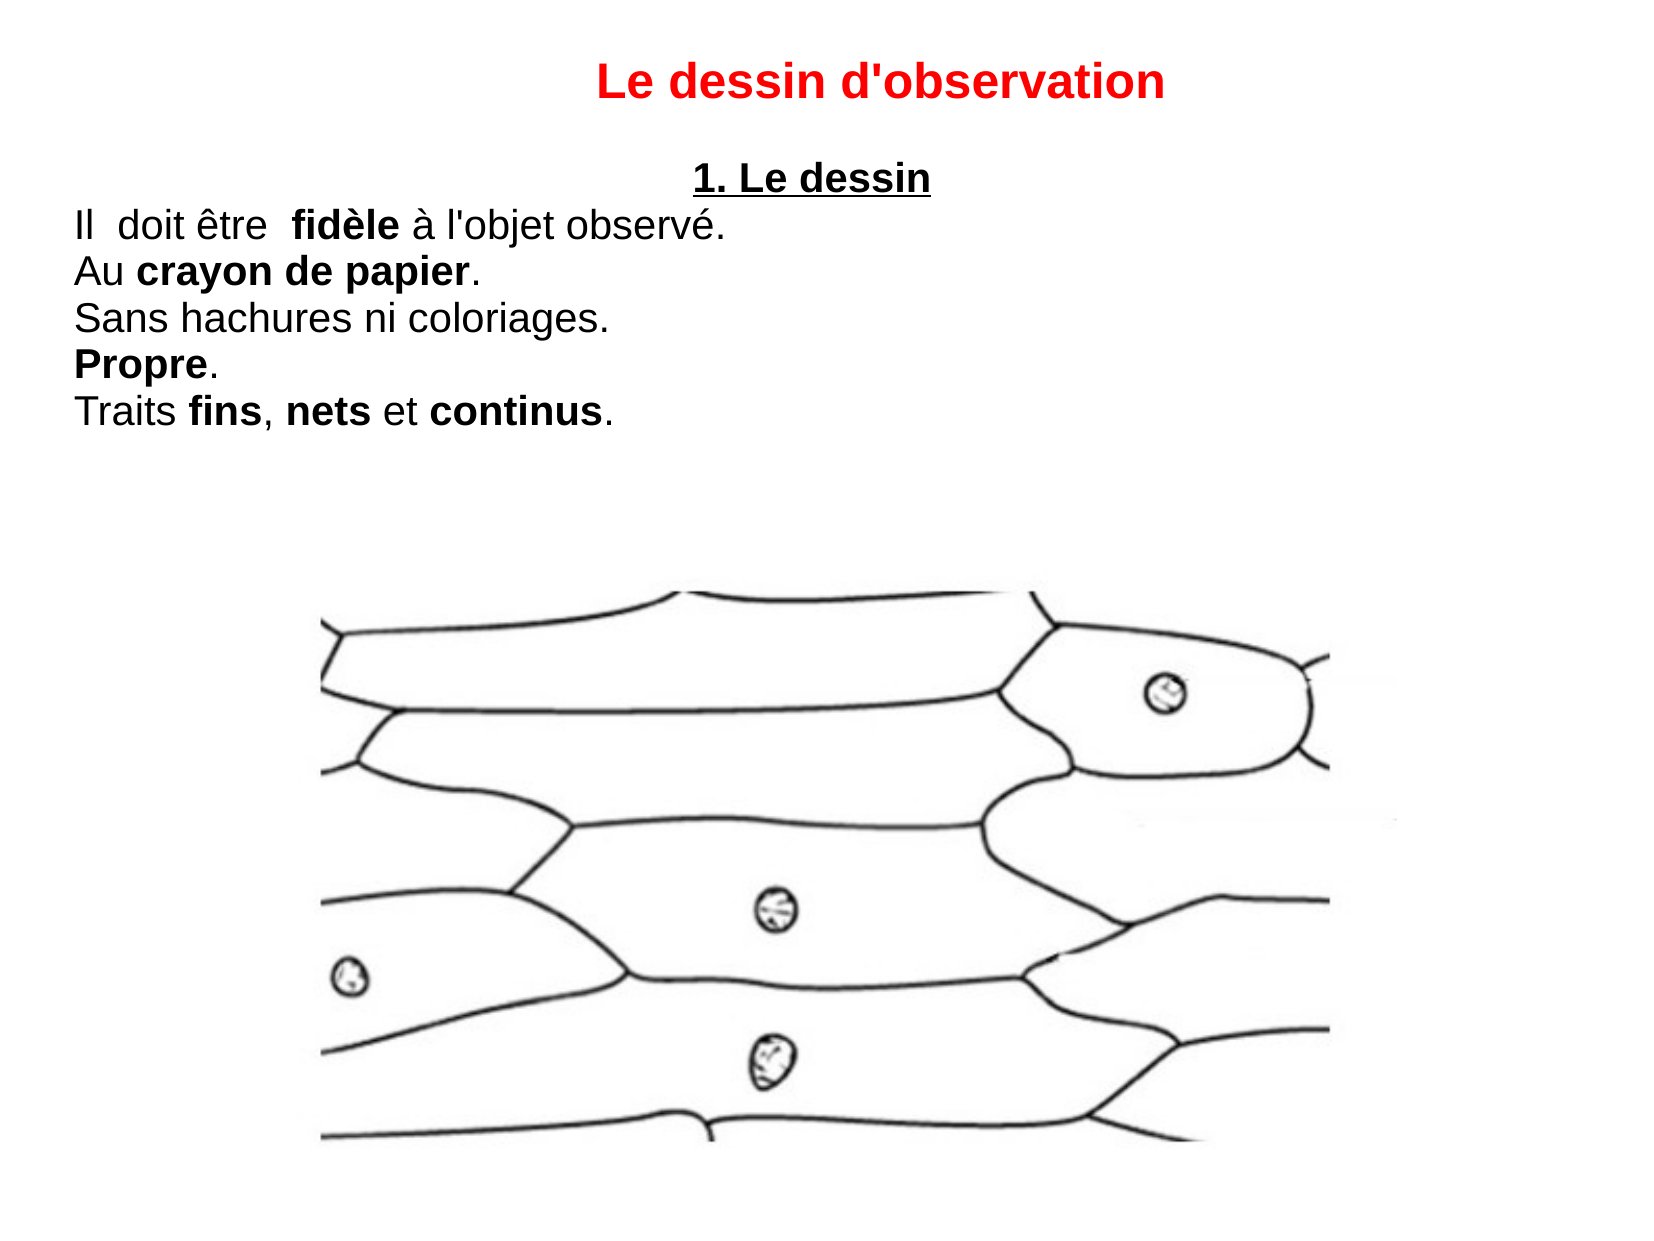

Le dessin d'observation
1. Le dessin
Il doit être fidèle à l'objet observé.
Au crayon de papier.
Sans hachures ni coloriages.
Propre.
Traits fins, nets et continus.